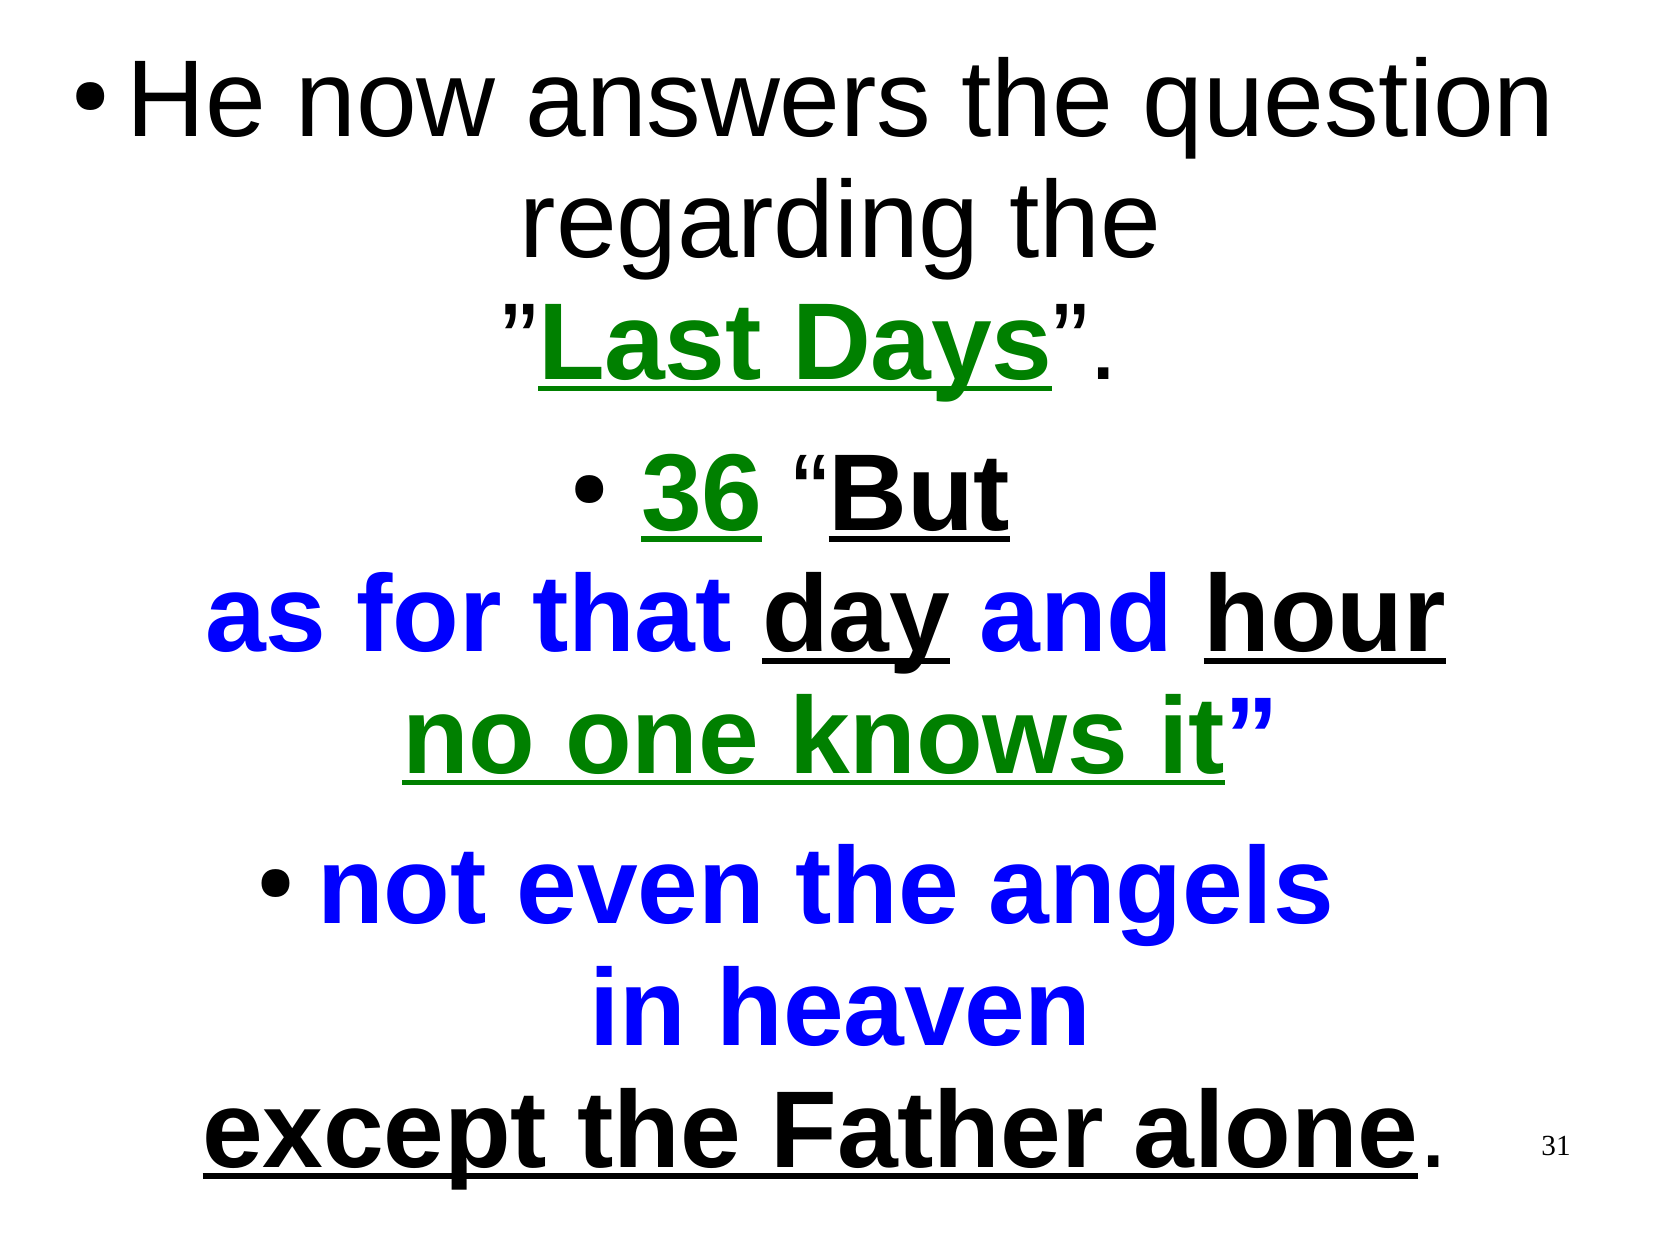

# He now answers the question regarding the ”Last Days”.
36 “But
as for that day and hour
no one knows it”
not even the angels
in heaven
except the Father alone.
31